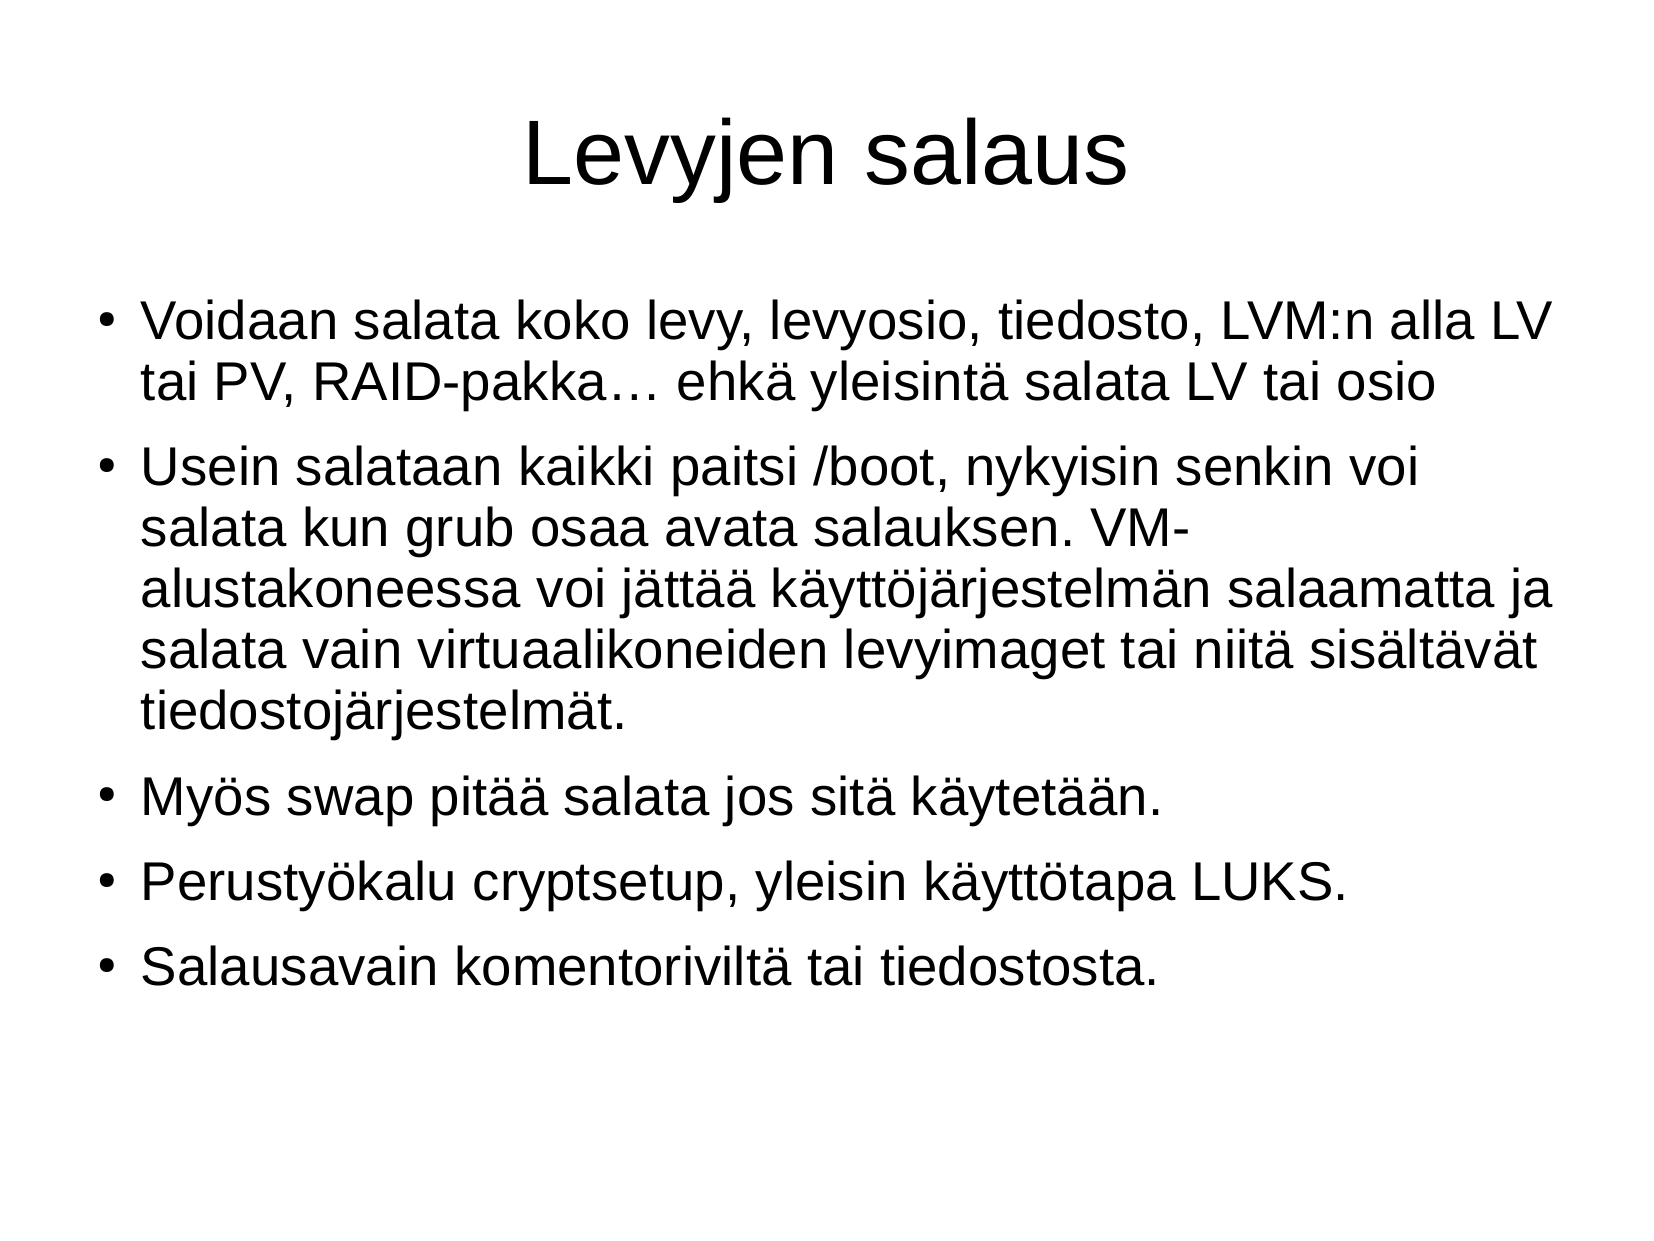

# Levyjen salaus
Voidaan salata koko levy, levyosio, tiedosto, LVM:n alla LV tai PV, RAID-pakka… ehkä yleisintä salata LV tai osio
Usein salataan kaikki paitsi /boot, nykyisin senkin voi salata kun grub osaa avata salauksen. VM-alustakoneessa voi jättää käyttöjärjestelmän salaamatta ja salata vain virtuaalikoneiden levyimaget tai niitä sisältävät tiedostojärjestelmät.
Myös swap pitää salata jos sitä käytetään.
Perustyökalu cryptsetup, yleisin käyttötapa LUKS.
Salausavain komentoriviltä tai tiedostosta.